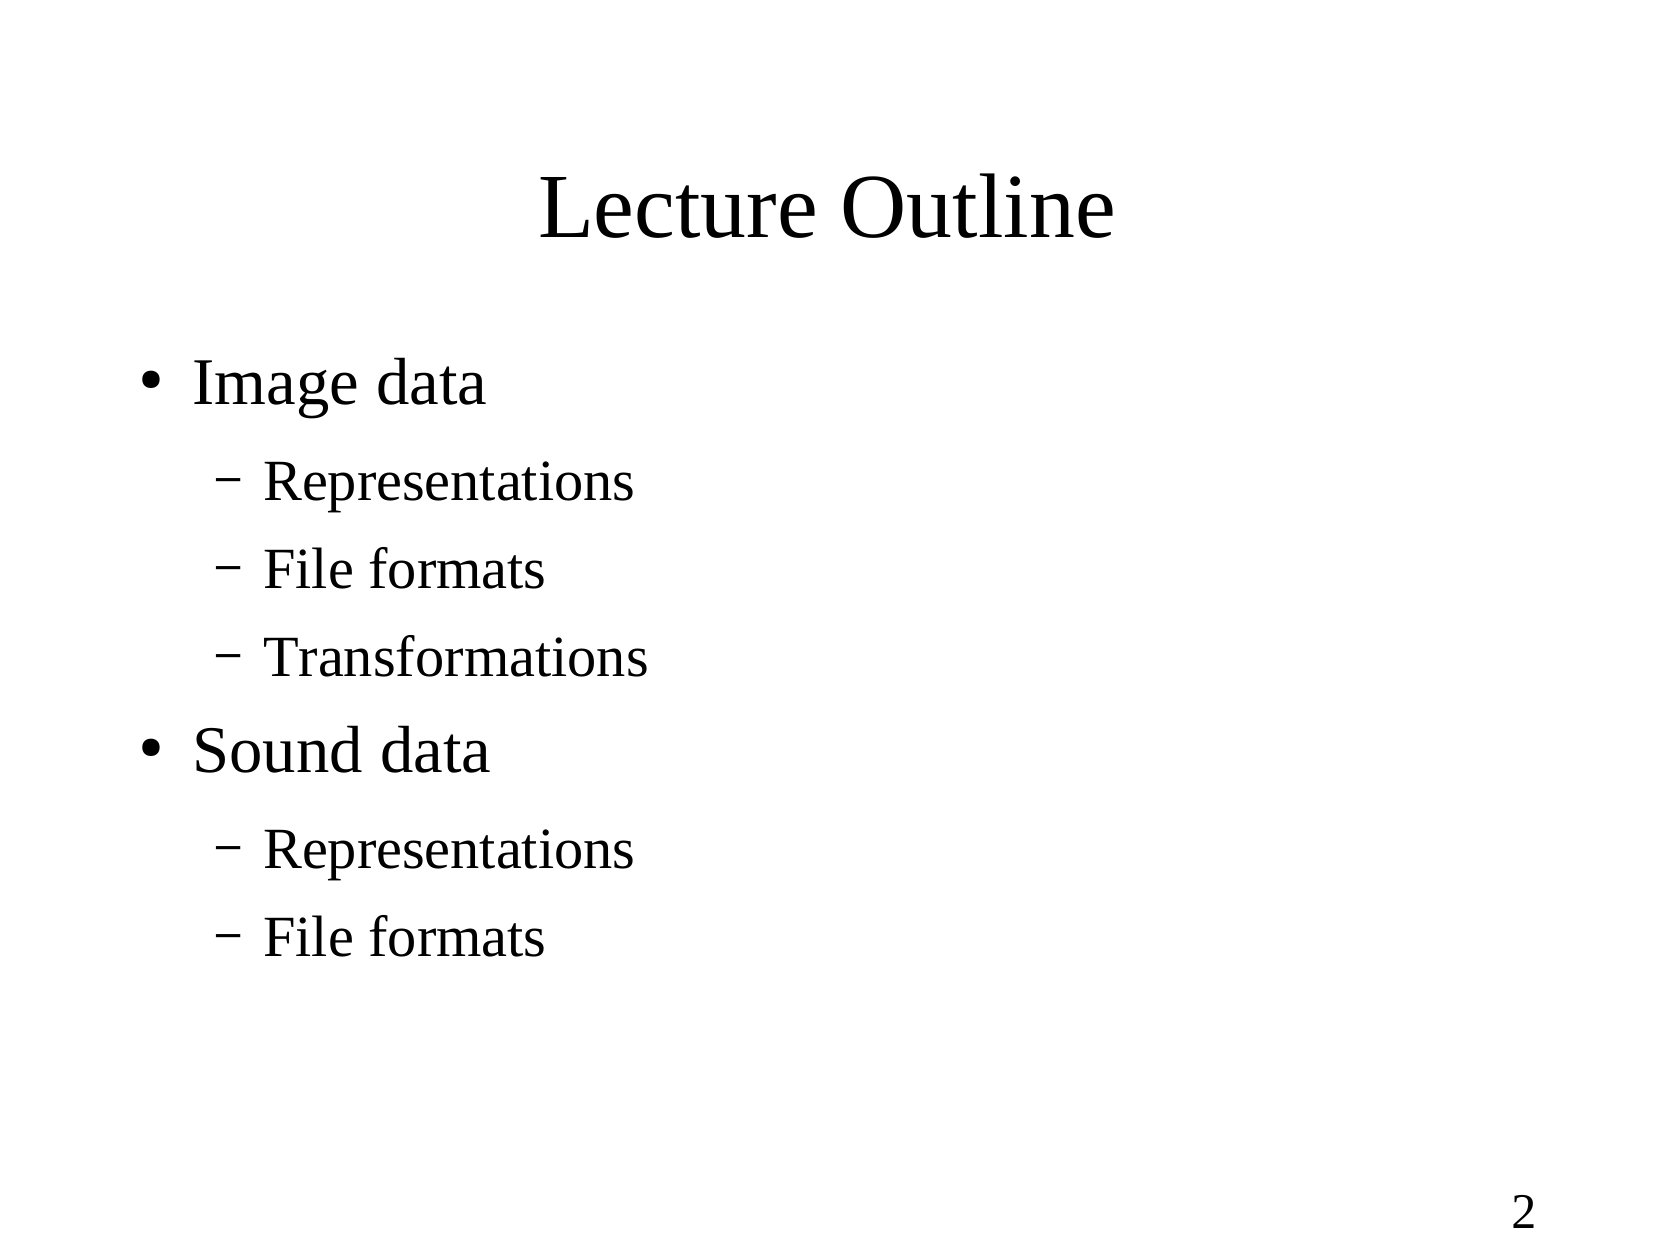

# Lecture Outline
Image data
Representations
File formats
Transformations
Sound data
Representations
File formats